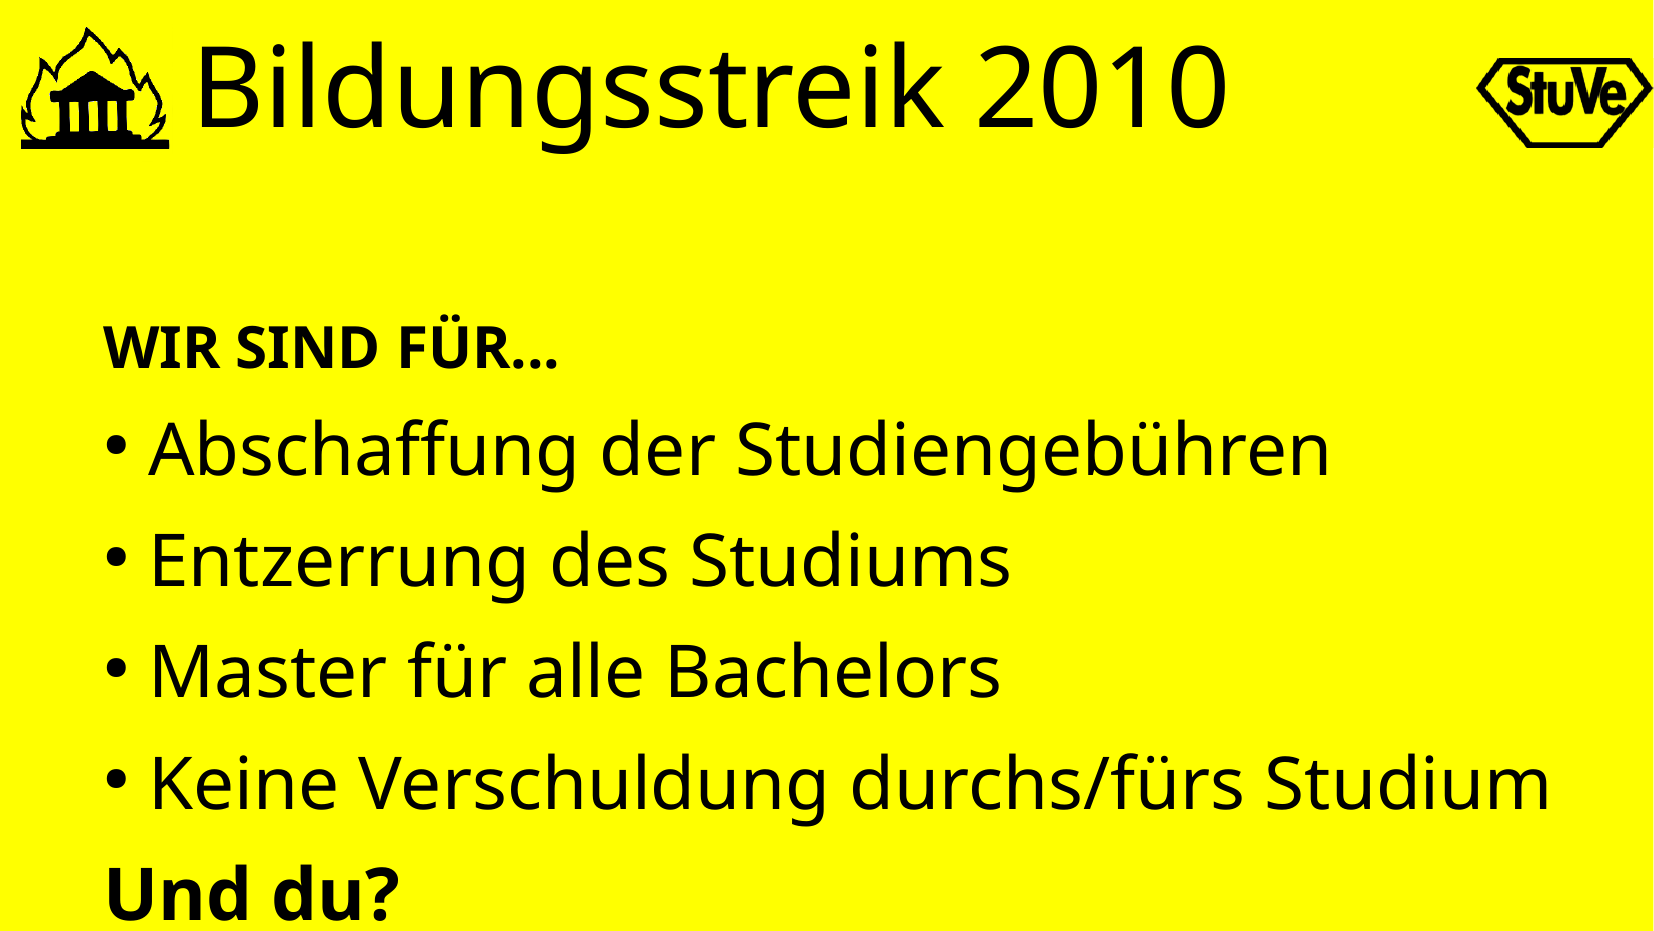

| WIR SIND FÜR... Abschaffung der Studiengebühren Entzerrung des Studiums Master für alle Bachelors Keine Verschuldung durchs/fürs Studium Und du? |
| --- |
| |
Bildungsstreik 2010